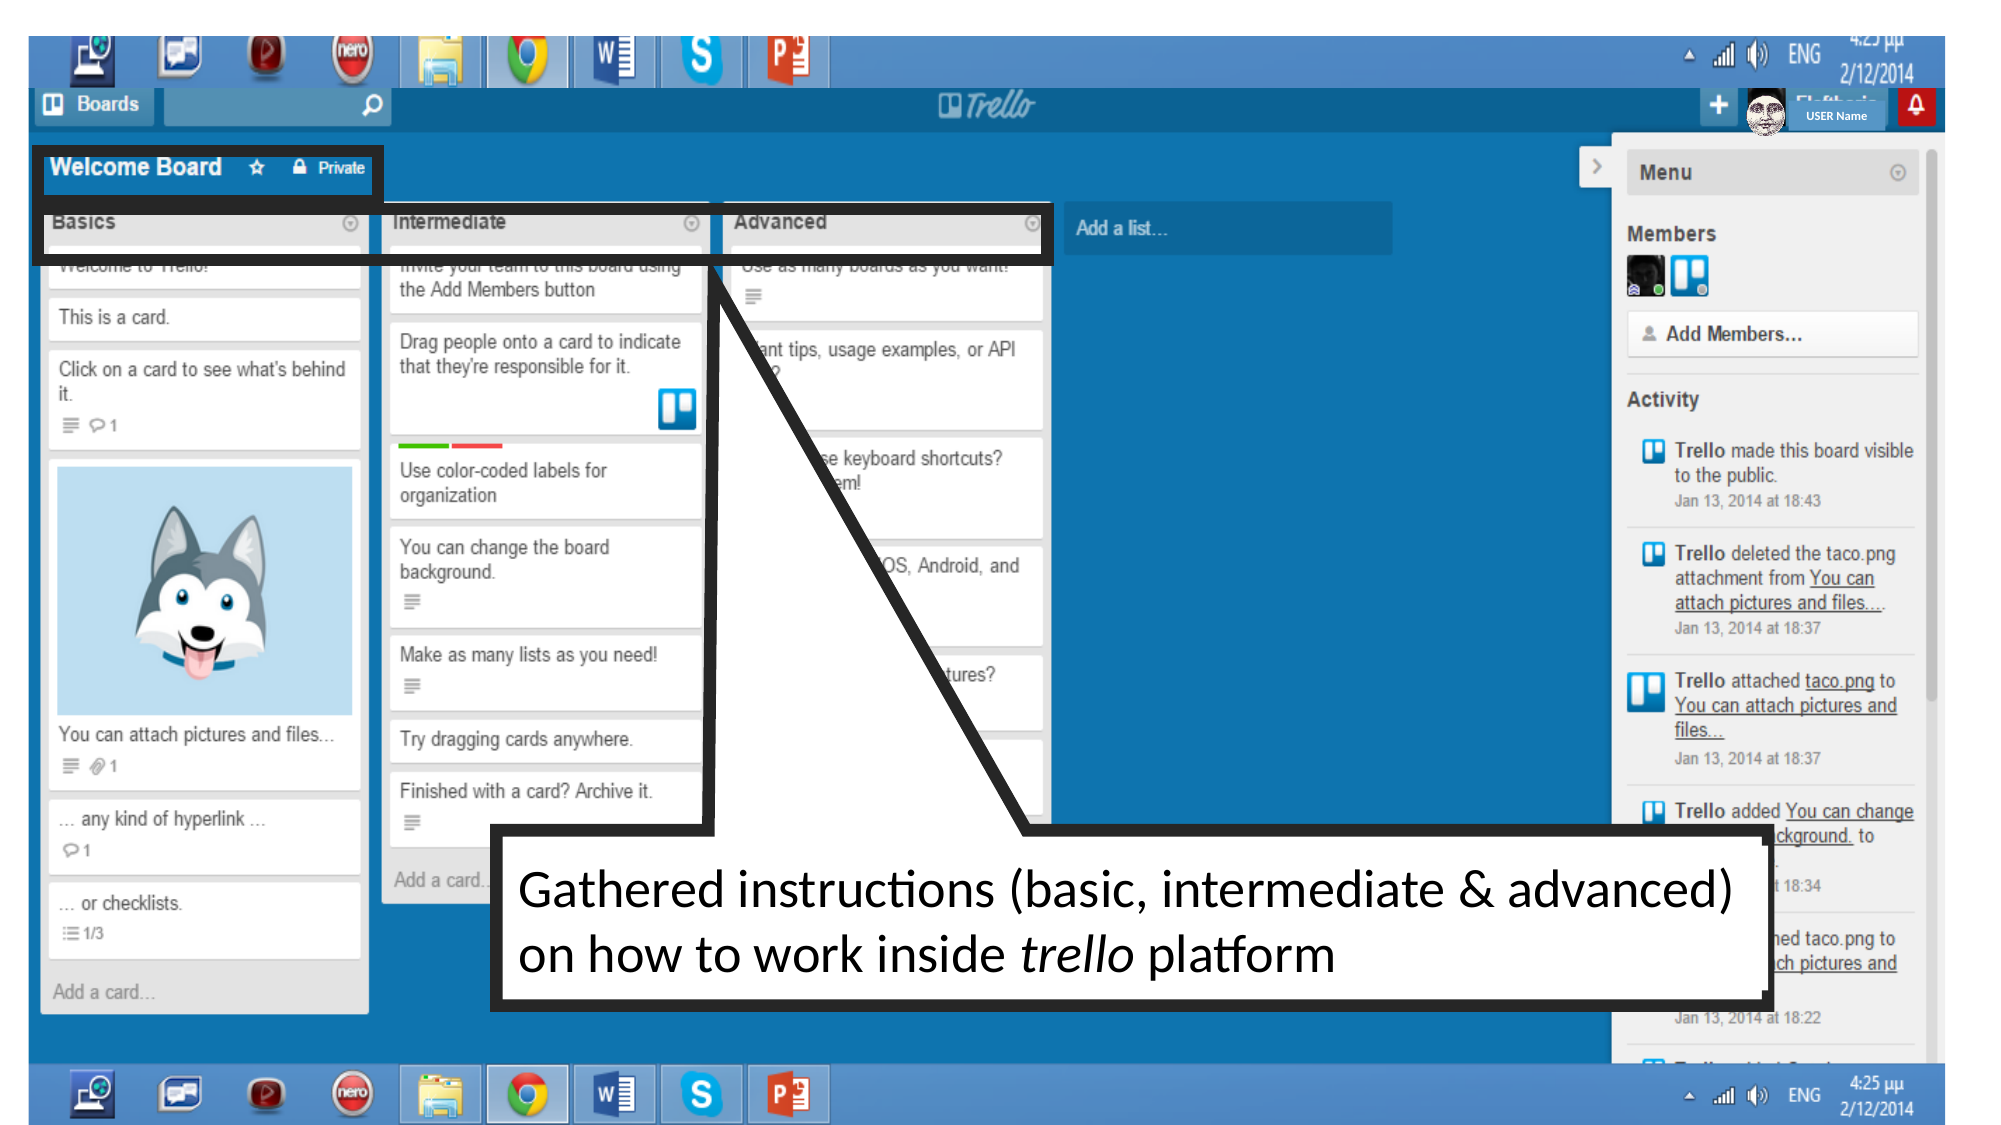

USER Name
Gathered instructions (basic, intermediate & advanced)
on how to work inside trello platform